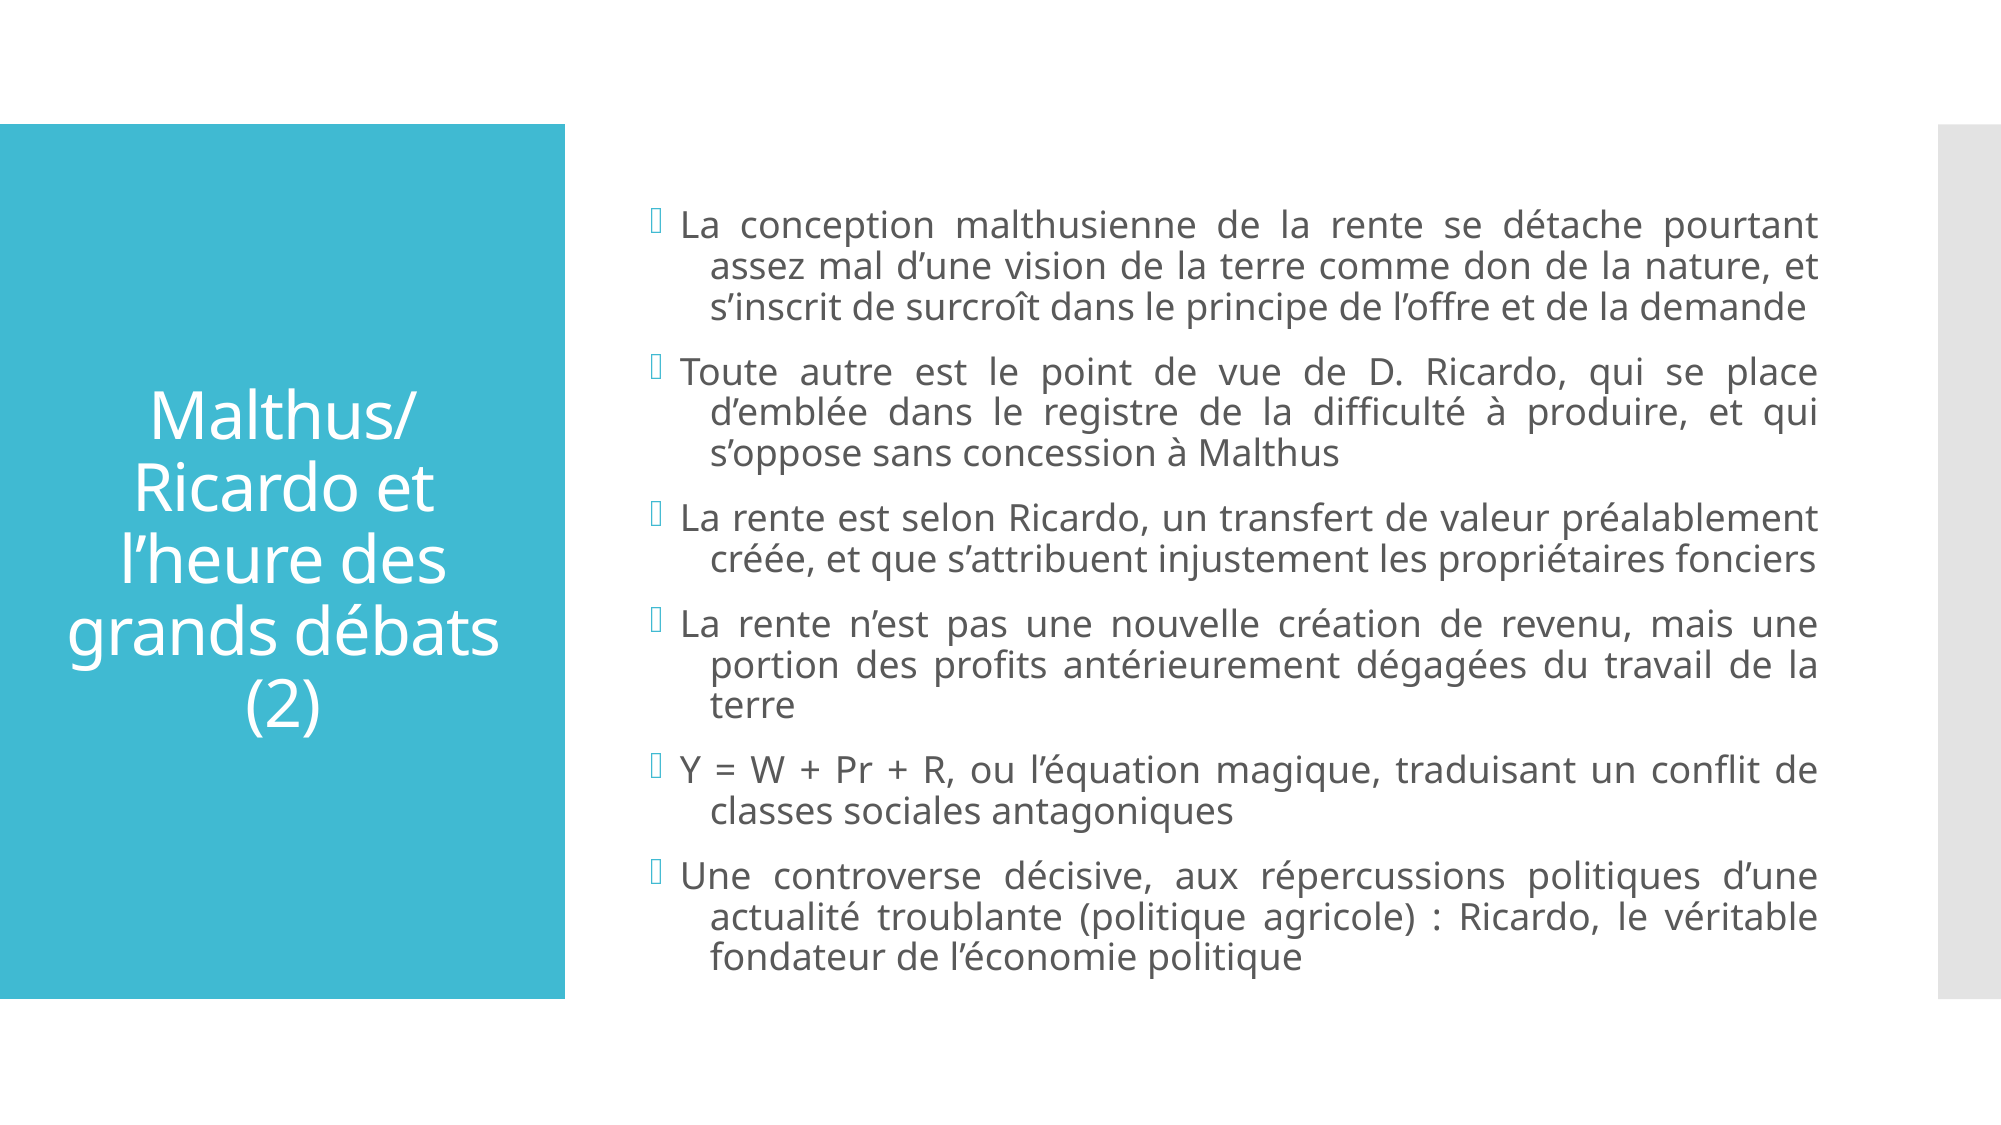

La conception malthusienne de la rente se détache pourtant assez mal d’une vision de la terre comme don de la nature, et s’inscrit de surcroît dans le principe de l’offre et de la demande
Toute autre est le point de vue de D. Ricardo, qui se place d’emblée dans le registre de la difficulté à produire, et qui s’oppose sans concession à Malthus
La rente est selon Ricardo, un transfert de valeur préalablement créée, et que s’attribuent injustement les propriétaires fonciers
La rente n’est pas une nouvelle création de revenu, mais une portion des profits antérieurement dégagées du travail de la terre
Y = W + Pr + R, ou l’équation magique, traduisant un conflit de classes sociales antagoniques
Une controverse décisive, aux répercussions politiques d’une actualité troublante (politique agricole) : Ricardo, le véritable fondateur de l’économie politique
# Malthus/Ricardo et l’heure des grands débats (2)